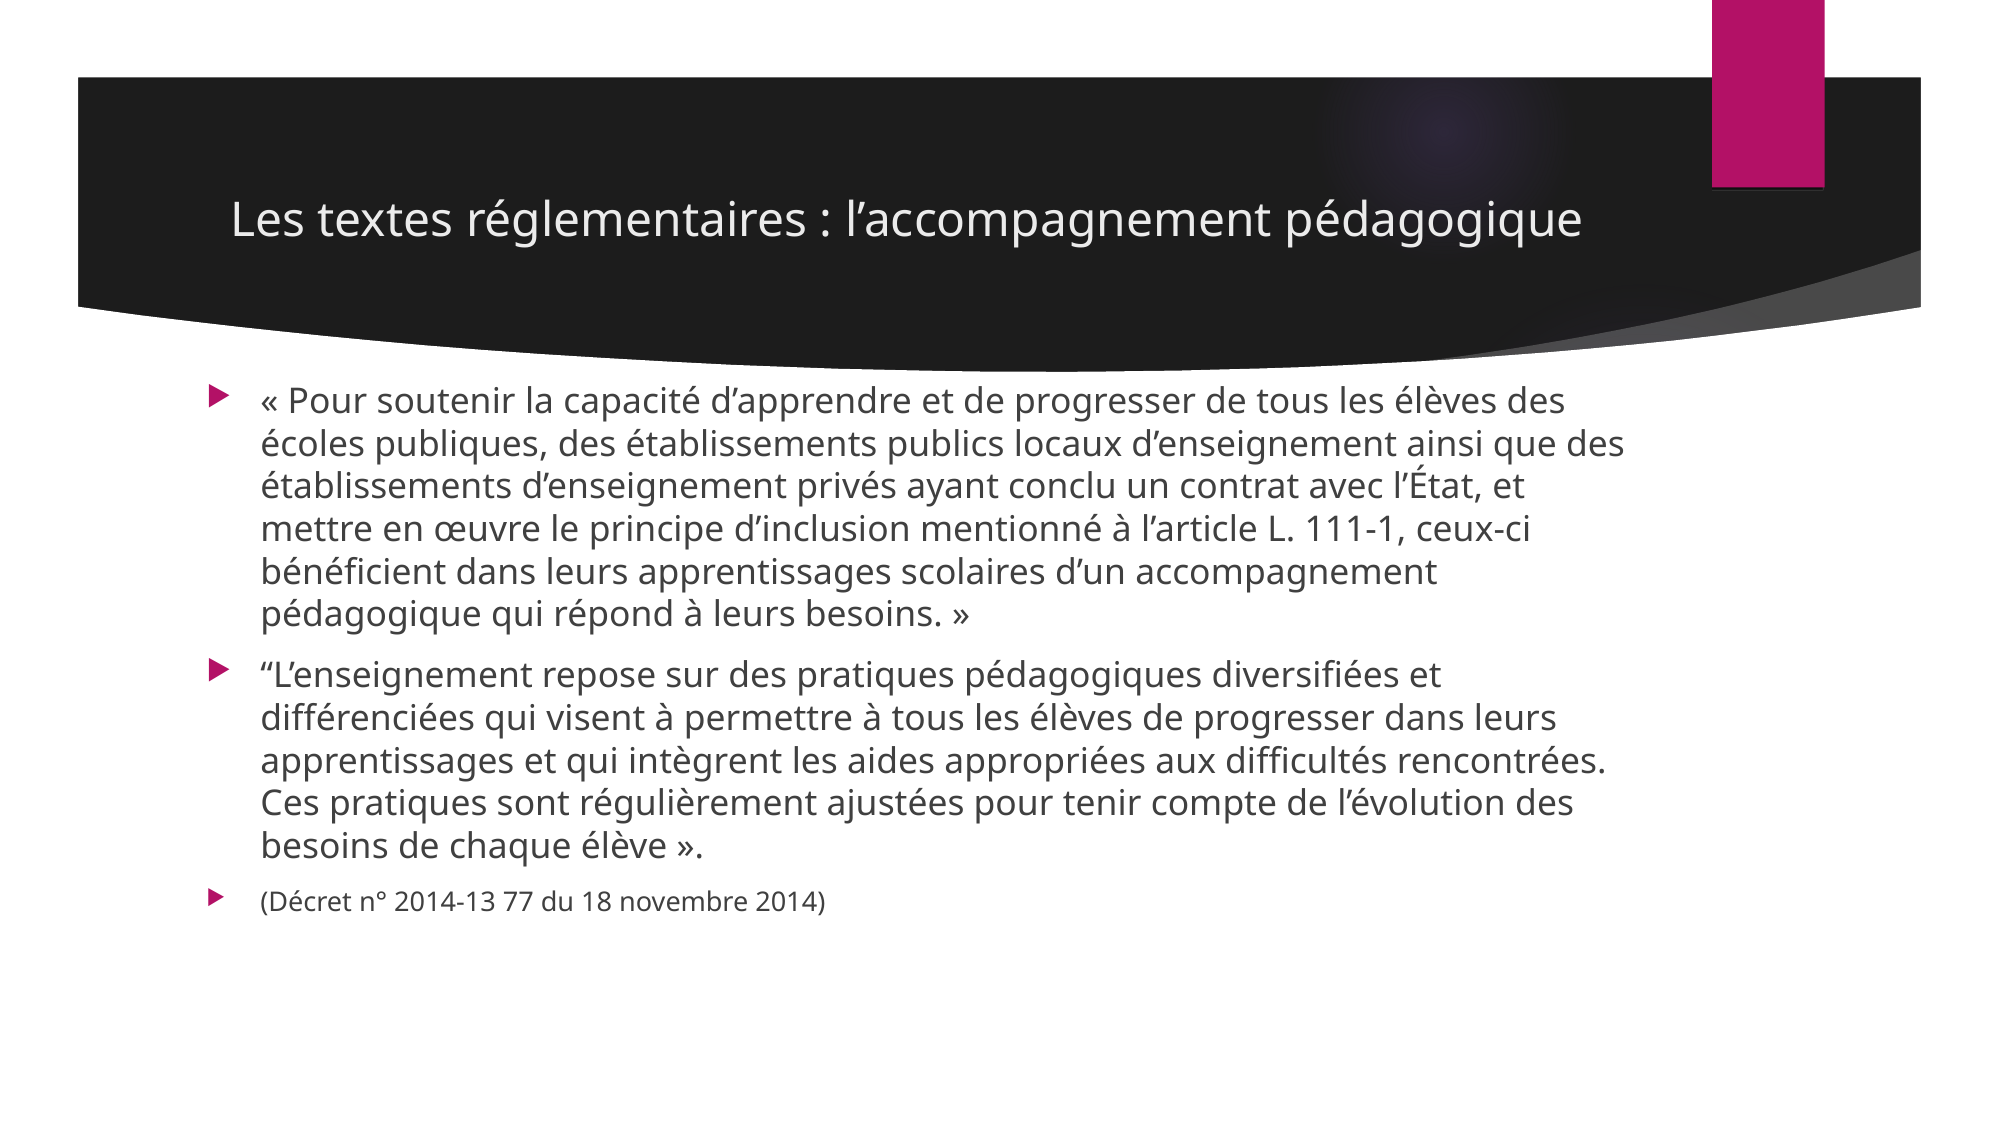

# Les textes réglementaires : l’accompagnement pédagogique
« Pour soutenir la capacité d’apprendre et de progresser de tous les élèves des écoles publiques, des établissements publics locaux d’enseignement ainsi que des établissements d’enseignement privés ayant conclu un contrat avec l’État, et mettre en œuvre le principe d’inclusion mentionné à l’article L. 111-1, ceux-ci bénéficient dans leurs apprentissages scolaires d’un accompagnement pédagogique qui répond à leurs besoins. »
“L’enseignement repose sur des pratiques pédagogiques diversifiées et différenciées qui visent à permettre à tous les élèves de progresser dans leurs apprentissages et qui intègrent les aides appropriées aux difficultés rencontrées. Ces pratiques sont régulièrement ajustées pour tenir compte de l’évolution des besoins de chaque élève ».
(Décret n° 2014-13 77 du 18 novembre 2014)